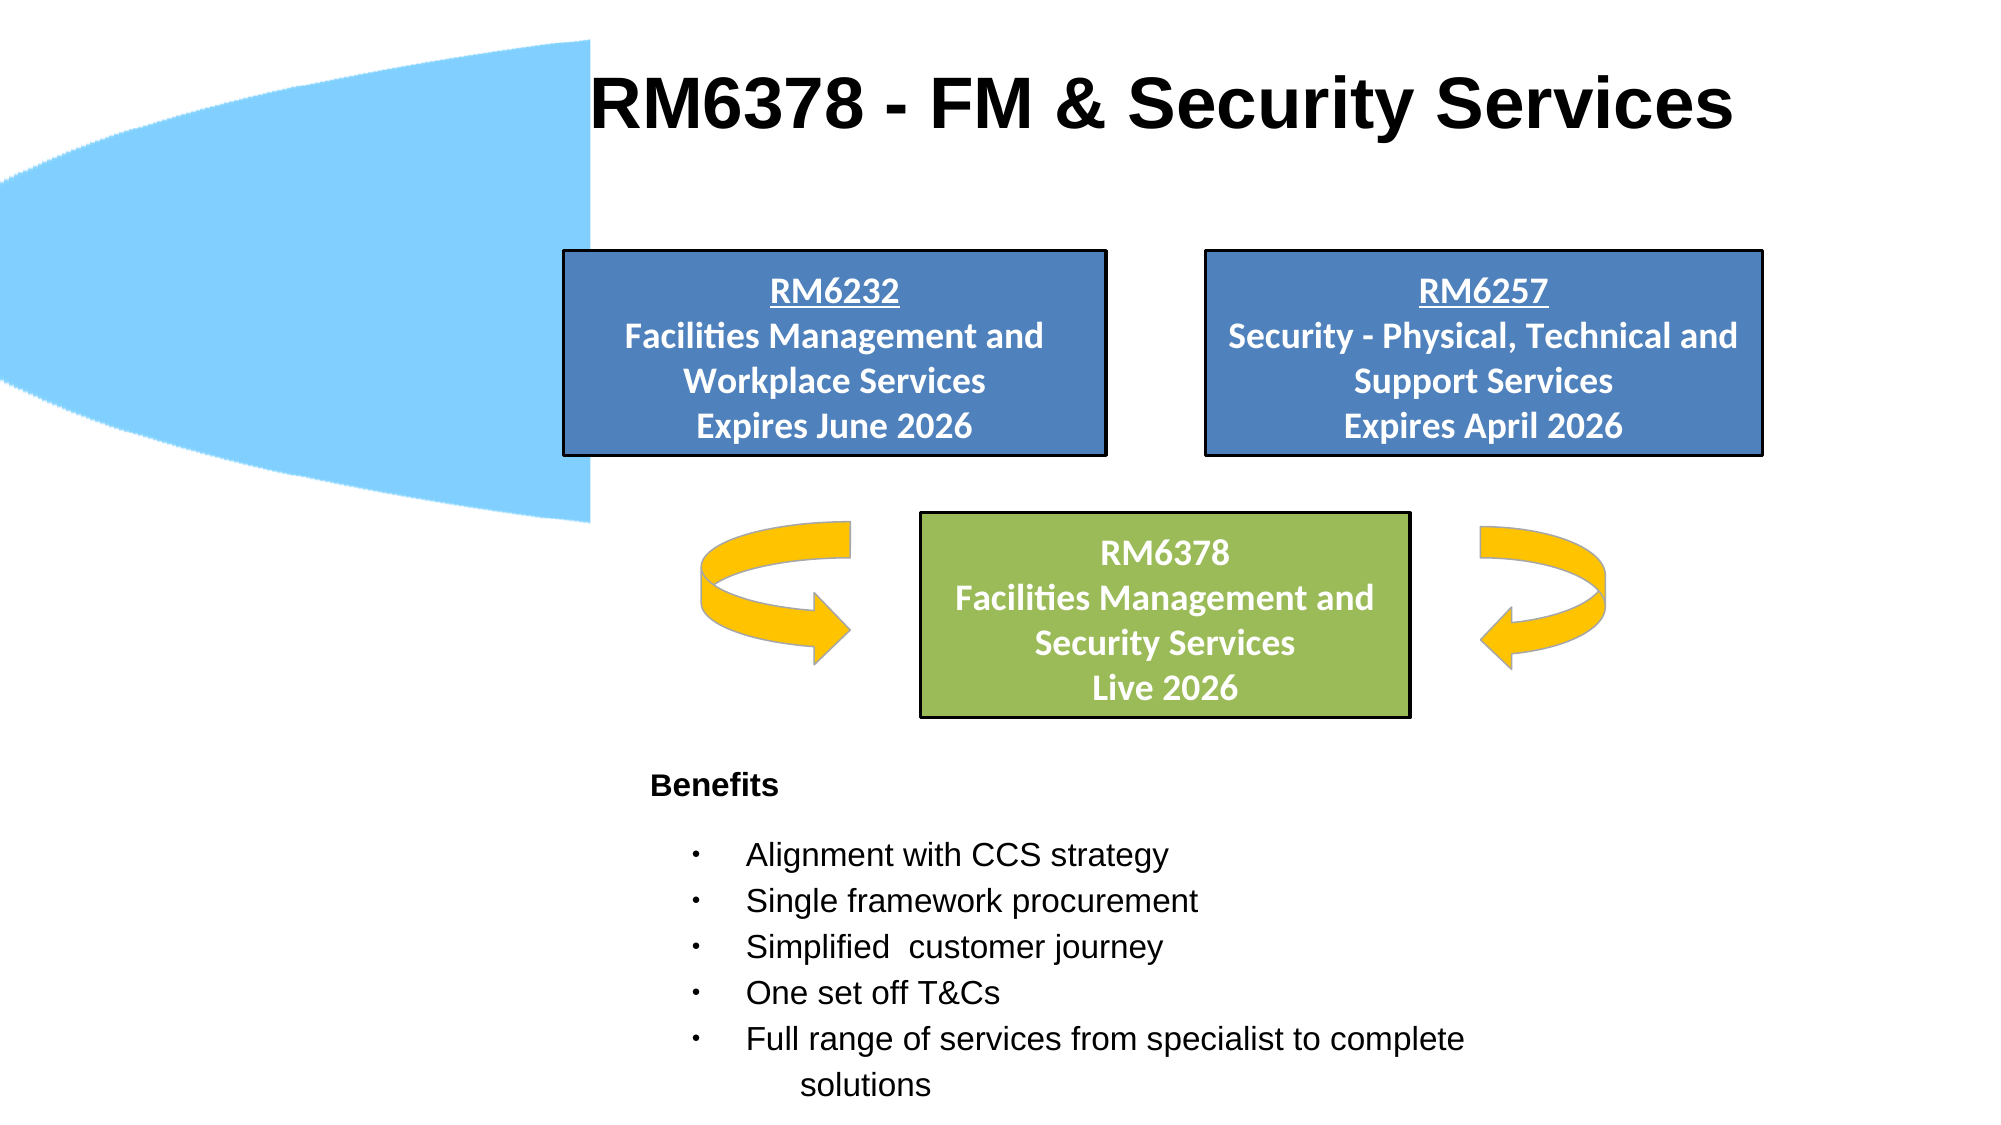

RM6378 - FM & Security Services
RM6232
Facilities Management and Workplace Services
Expires June 2026
RM6257
Security - Physical, Technical and Support Services
Expires April 2026
RM6378
Facilities Management and Security Services
Live 2026
# Benefits
Alignment with CCS strategy
Single framework procurement
Simplified customer journey
One set off T&Cs
Full range of services from specialist to complete solutions